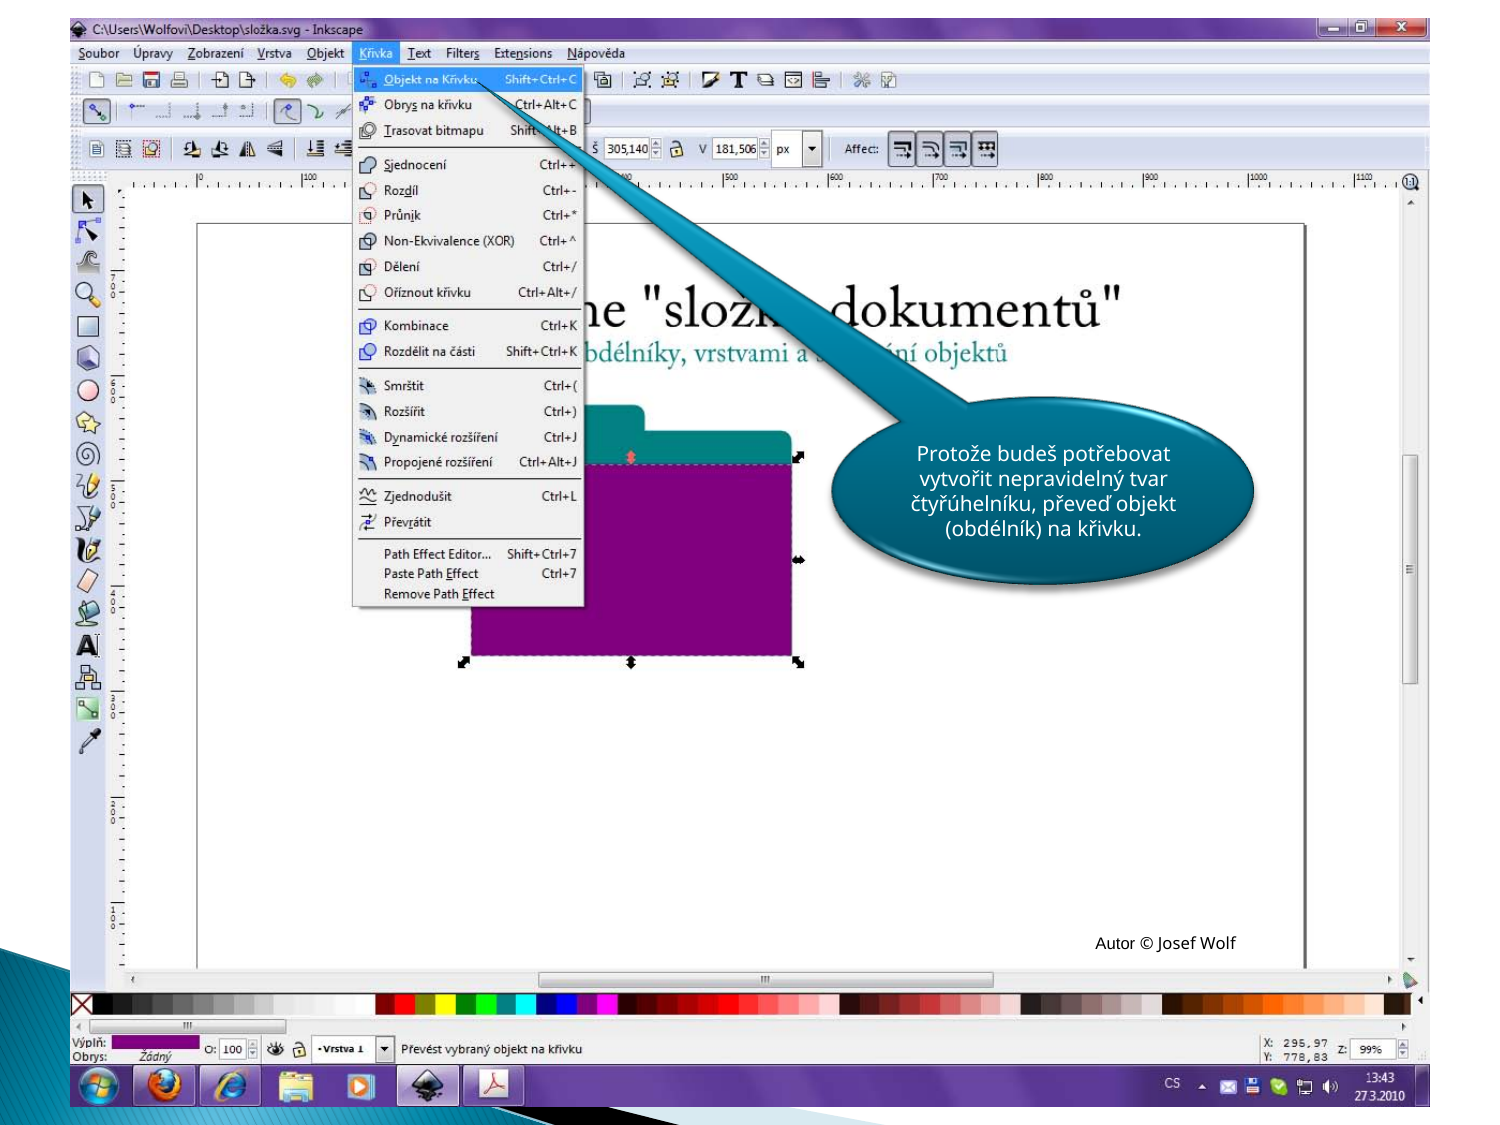

Protože budeš potřebovat vytvořit nepravidelný tvar čtyřúhelníku, převeď objekt (obdélník) na křivku.
#
Autor © Josef Wolf